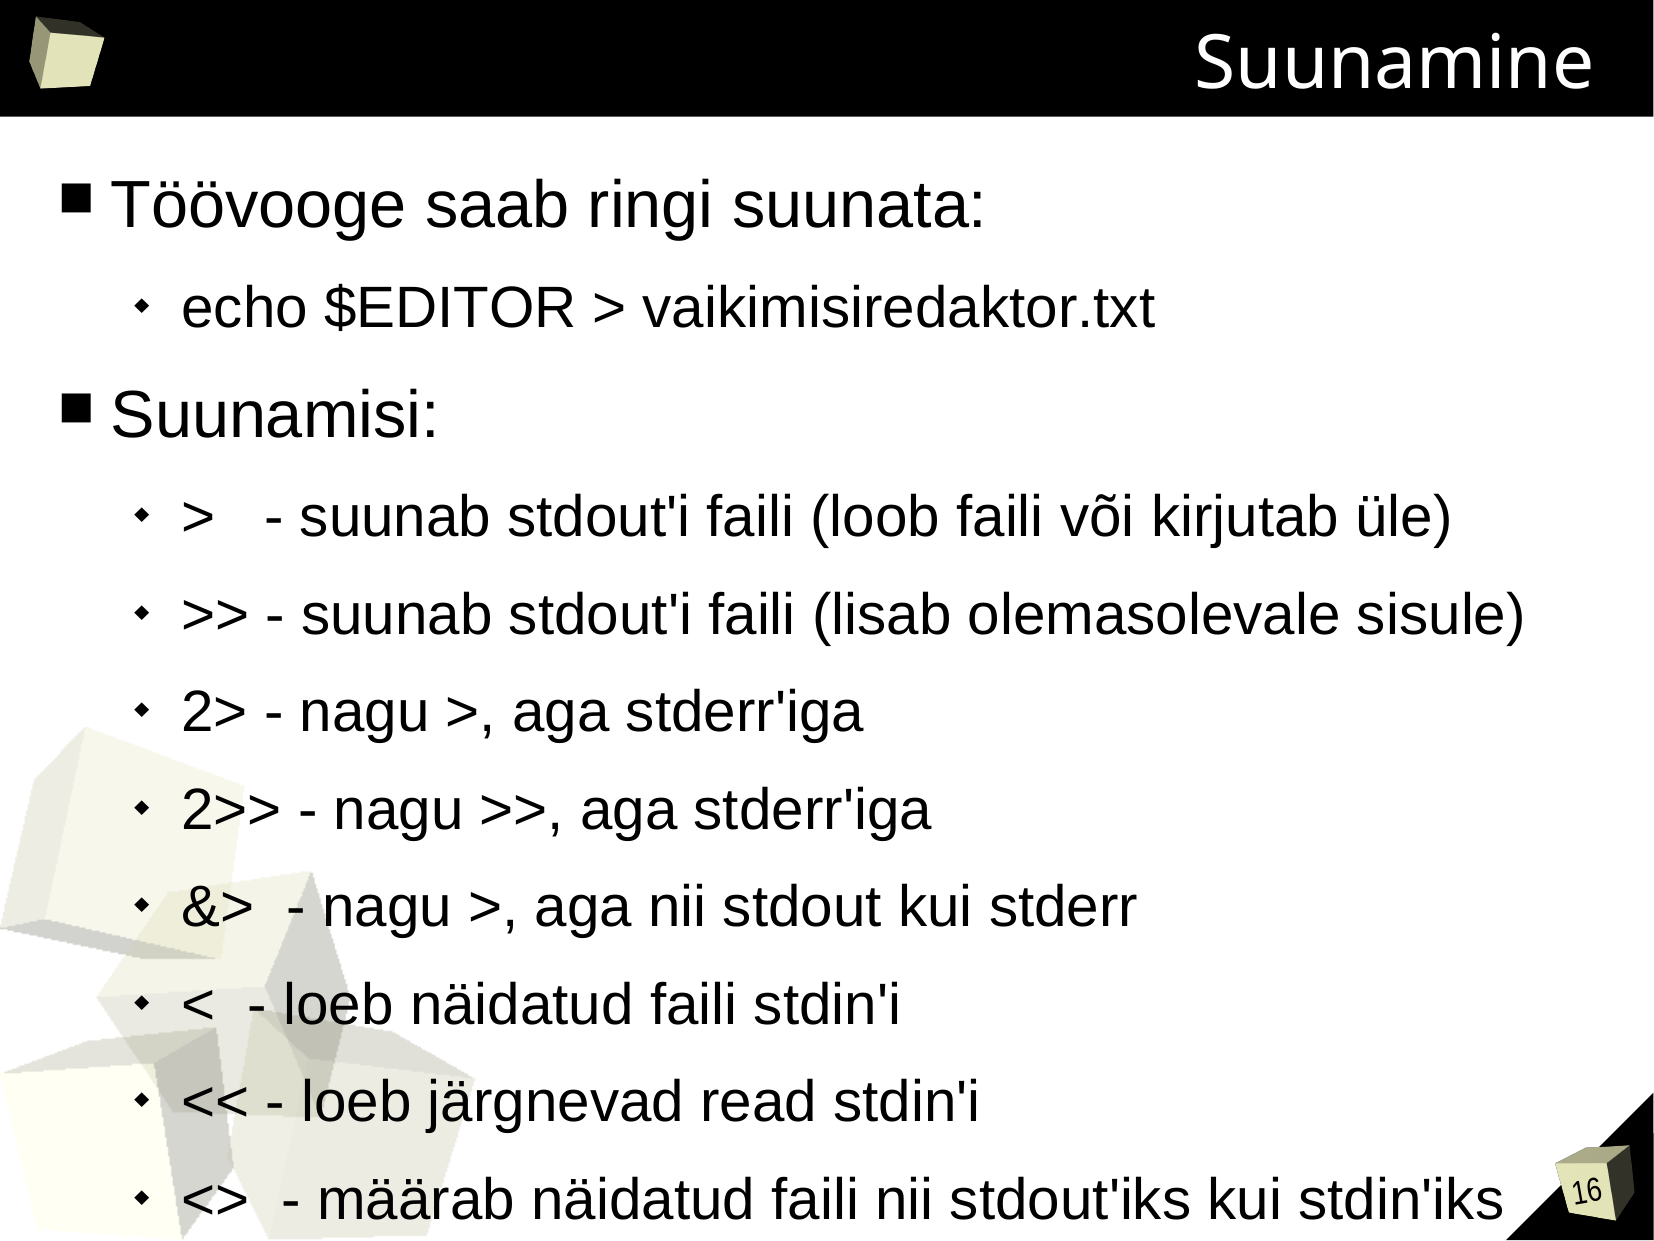

# Suunamine
Töövooge saab ringi suunata:
echo $EDITOR > vaikimisiredaktor.txt
Suunamisi:
> - suunab stdout'i faili (loob faili või kirjutab üle)
>> - suunab stdout'i faili (lisab olemasolevale sisule)
2> - nagu >, aga stderr'iga
2>> - nagu >>, aga stderr'iga
&> - nagu >, aga nii stdout kui stderr
< - loeb näidatud faili stdin'i
<< - loeb järgnevad read stdin'i
<> - määrab näidatud faili nii stdout'iks kui stdin'iks